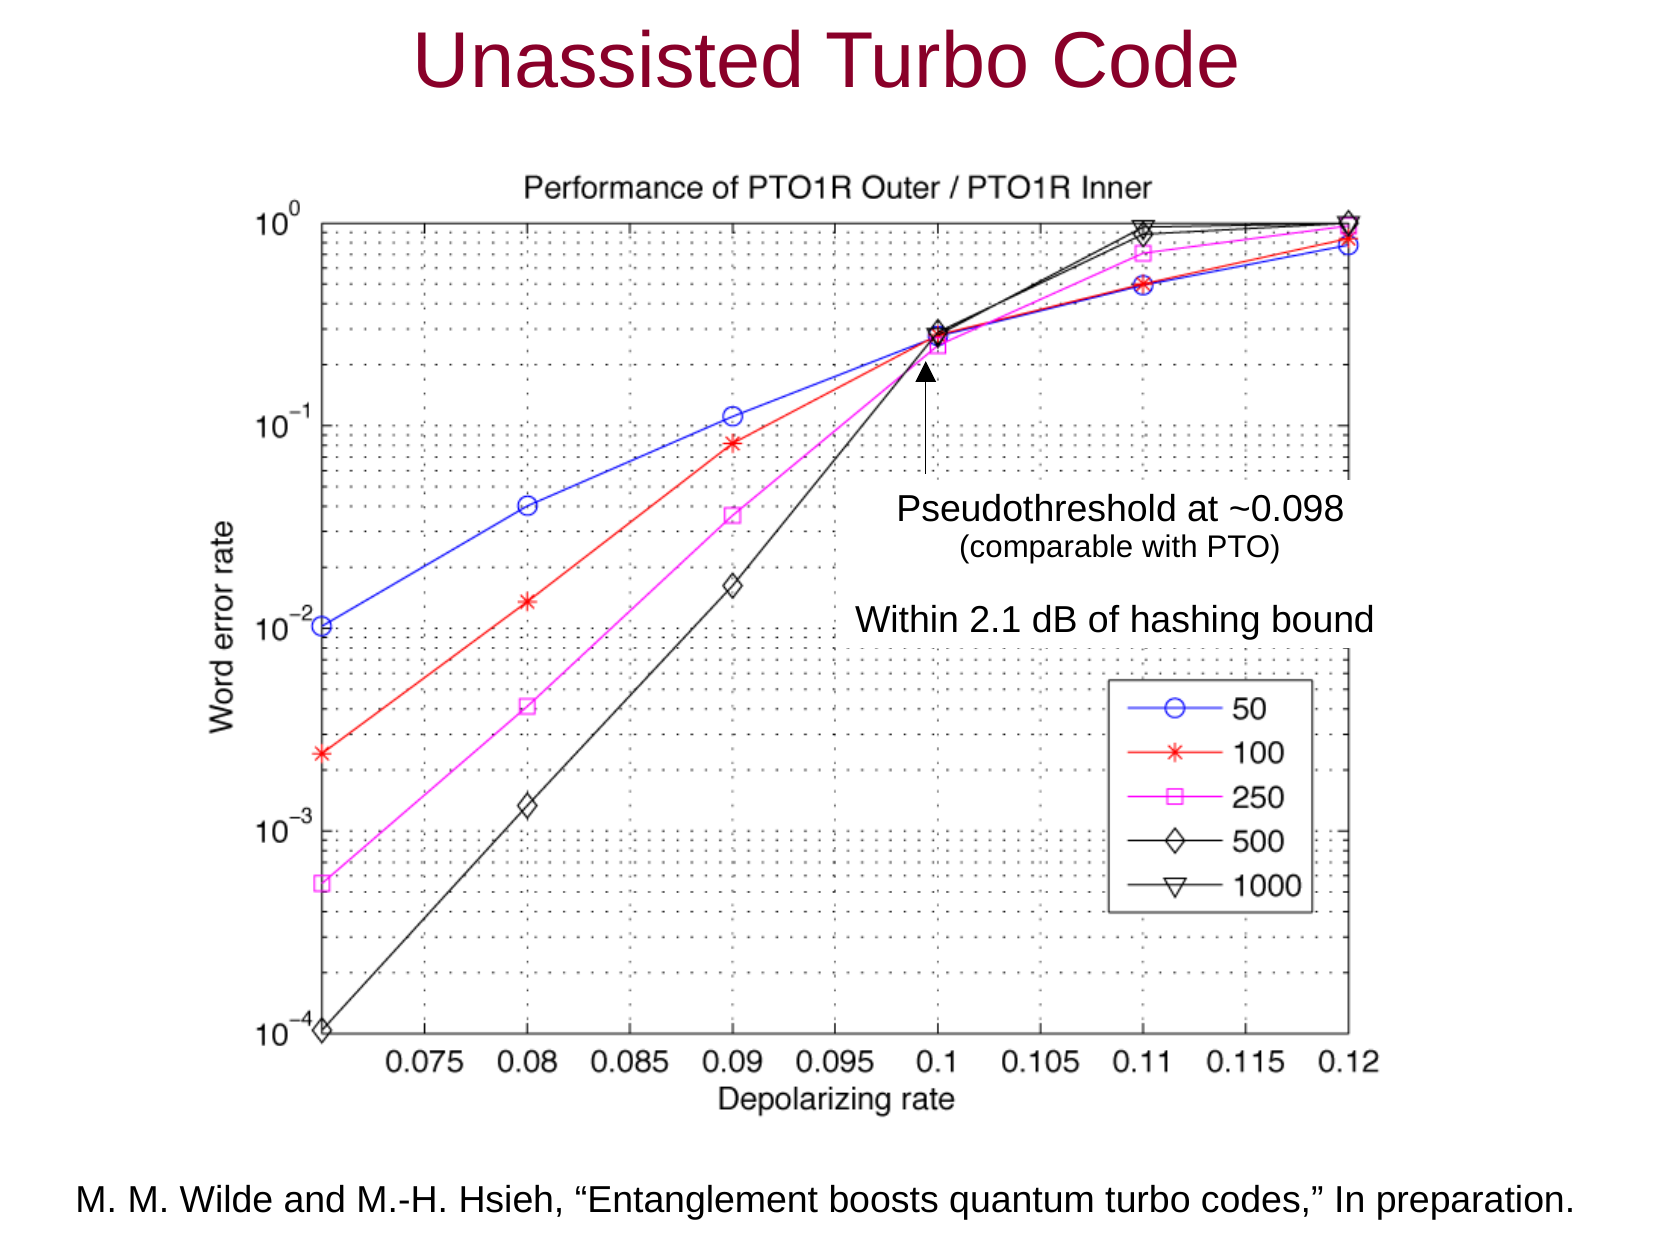

# Unassisted Turbo Code
Pseudothreshold at ~0.098
(comparable with PTO)
Within 2.1 dB of hashing bound
M. M. Wilde and M.-H. Hsieh, “Entanglement boosts quantum turbo codes,” In preparation.